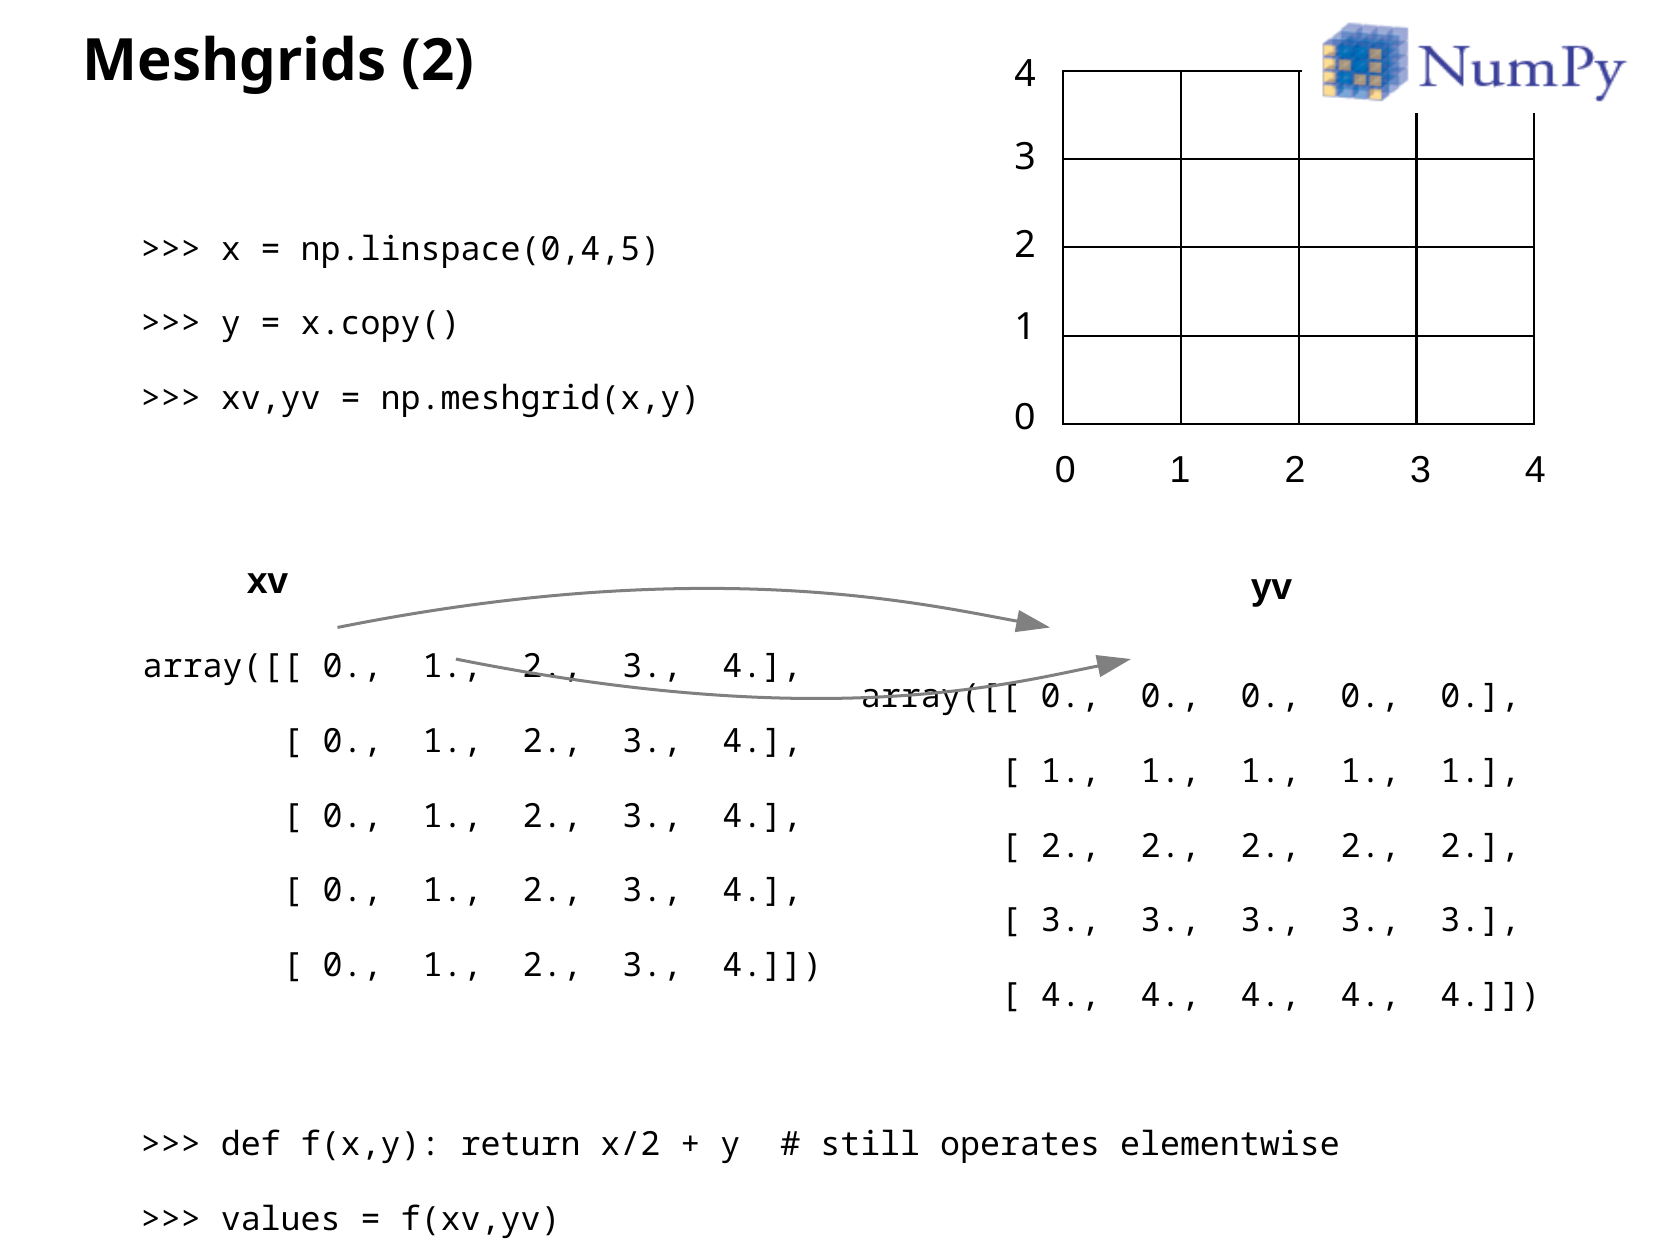

# Meshgrids (2)
4
| | | | |
| --- | --- | --- | --- |
| | | | |
| | | | |
| | | | |
3
>>> x = np.linspace(0,4,5)
>>> y = x.copy()
>>> xv,yv = np.meshgrid(x,y)
 array([[ 0., 0., 0., 0., 0.],
 [ 1., 1., 1., 1., 1.],
 [ 2., 2., 2., 2., 2.],
 [ 3., 3., 3., 3., 3.],
 [ 4., 4., 4., 4., 4.]])
>>> def f(x,y): return x/2 + y # still operates elementwise
>>> values = f(xv,yv)
2
1
0
array([[ 0., 1., 2., 3., 4.],
 [ 0., 1., 2., 3., 4.],
 [ 0., 1., 2., 3., 4.],
 [ 0., 1., 2., 3., 4.],
 [ 0., 1., 2., 3., 4.]])
0 1 2 3 4
xv
yv